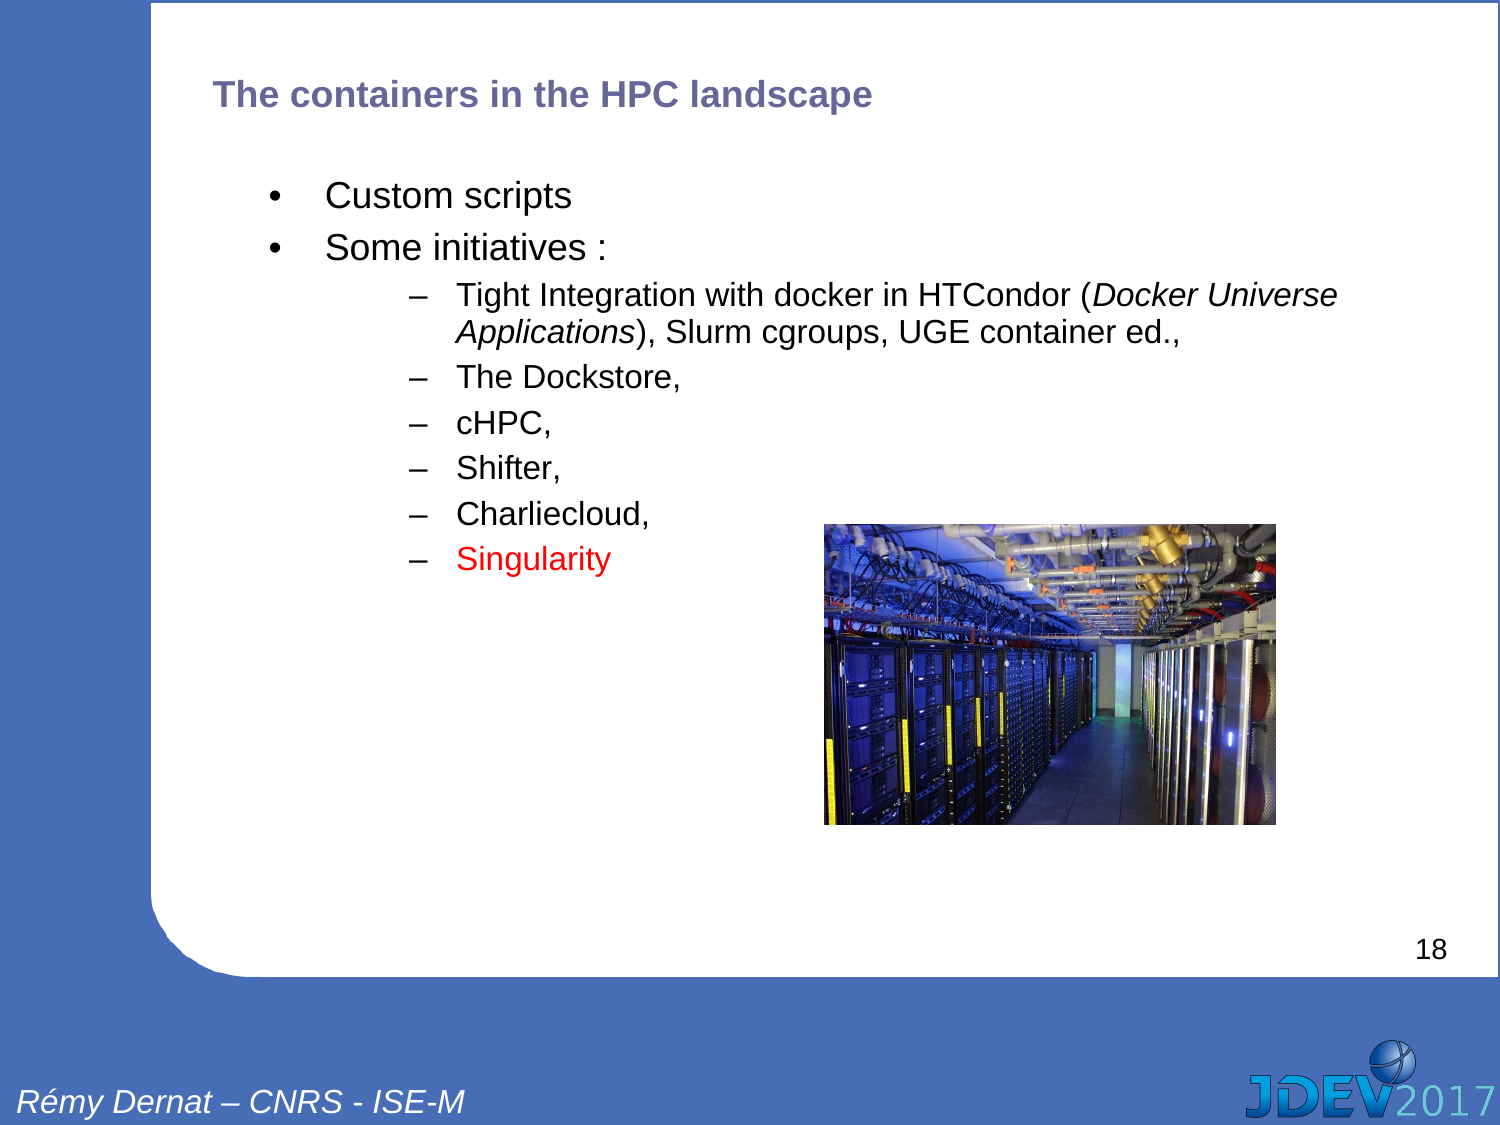

# The containers in the HPC landscape
Custom scripts
Some initiatives :
Tight Integration with docker in HTCondor (Docker Universe Applications), Slurm cgroups, UGE container ed.,
The Dockstore,
cHPC,
Shifter,
Charliecloud,
Singularity
18
Rémy Dernat – CNRS - ISE-M